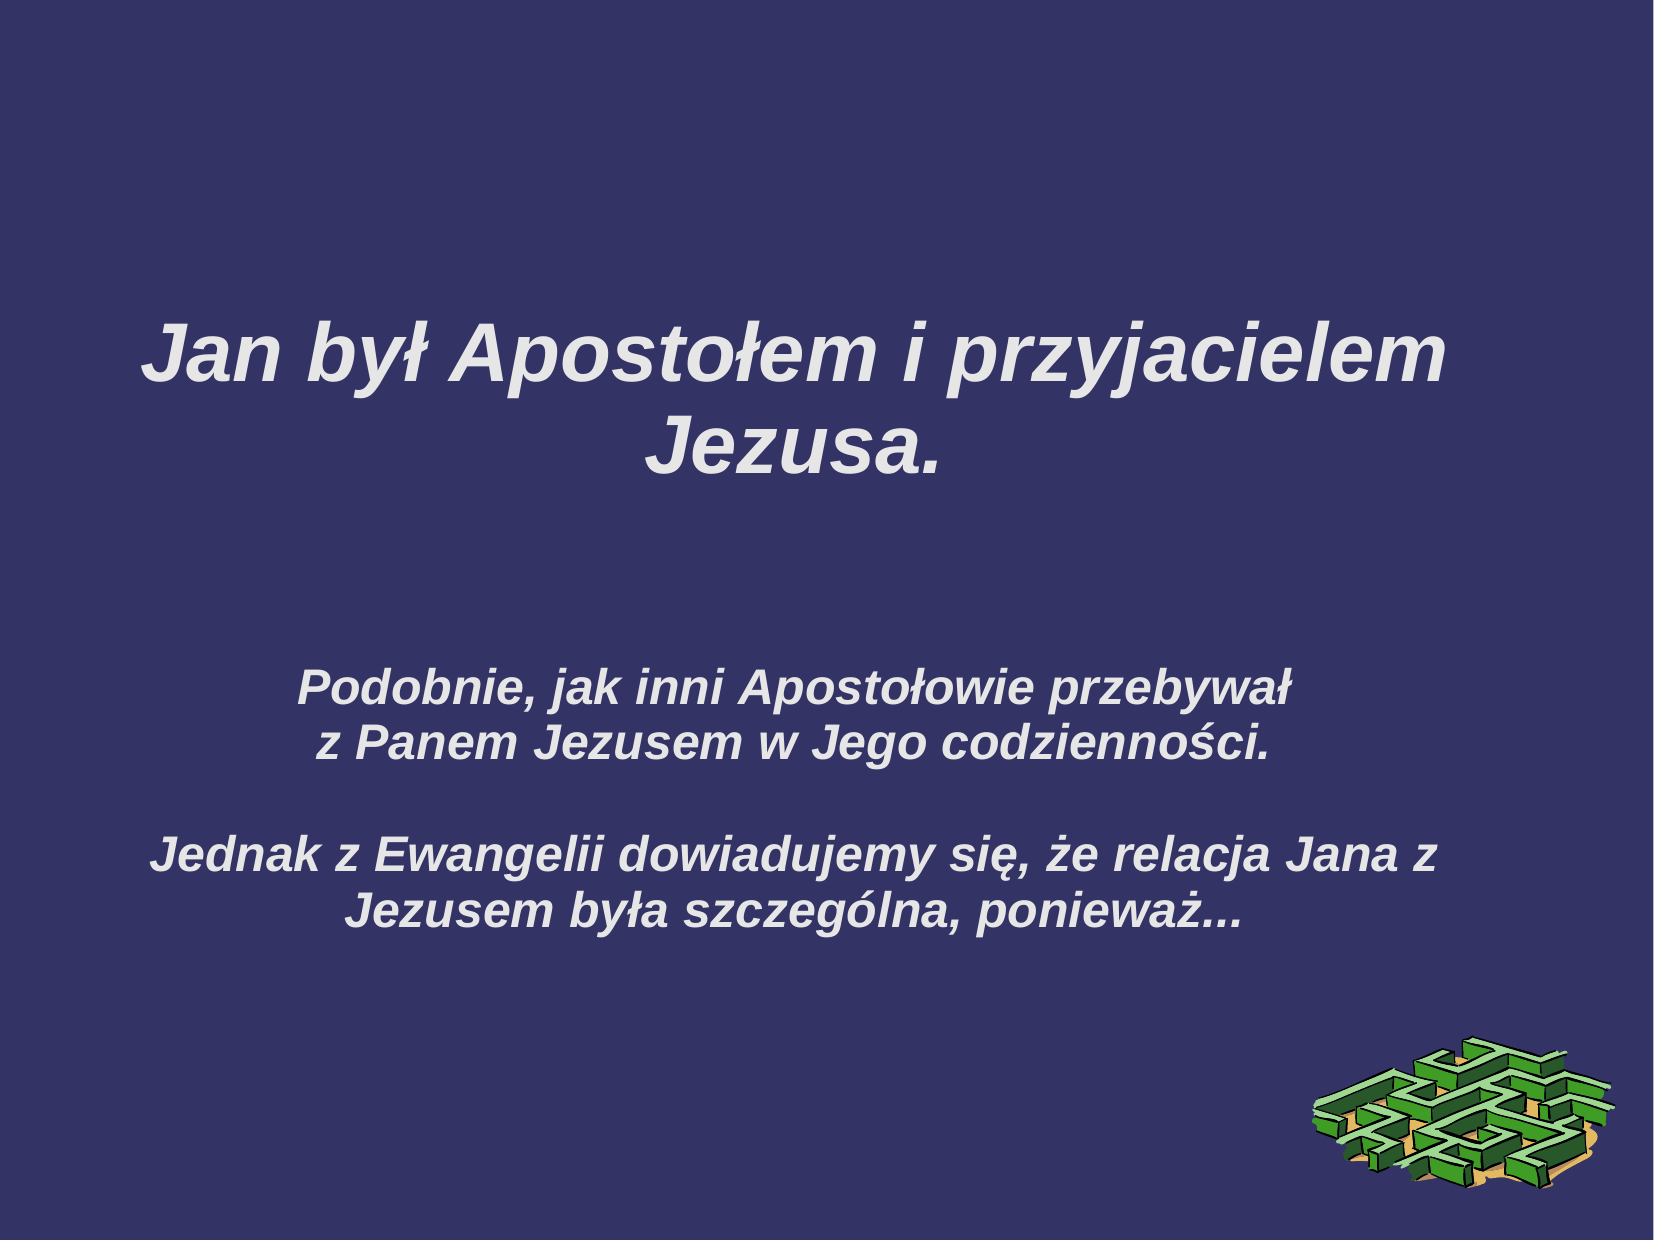

# Jan był Apostołem i przyjacielem Jezusa. Podobnie, jak inni Apostołowie przebywał z Panem Jezusem w Jego codzienności. Jednak z Ewangelii dowiadujemy się, że relacja Jana z Jezusem była szczególna, ponieważ...